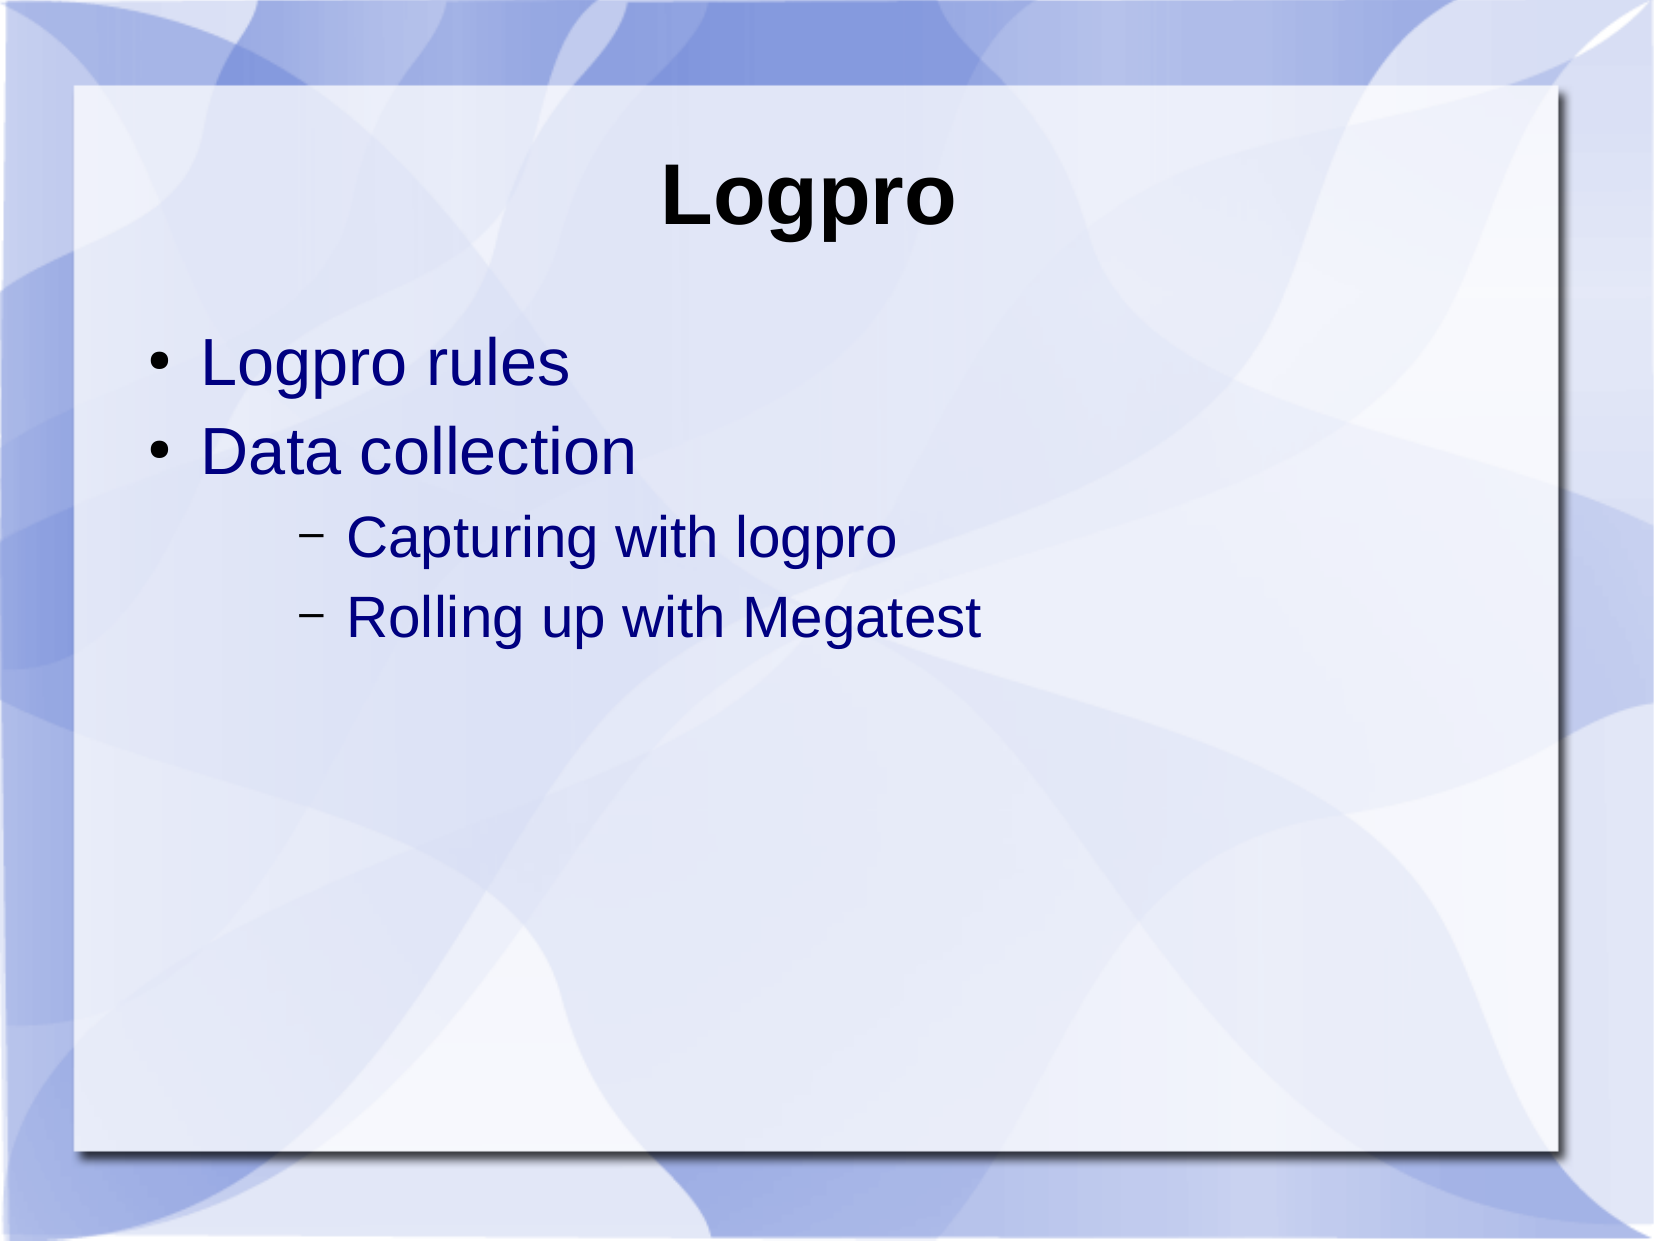

# Logpro
Logpro rules
Data collection
Capturing with logpro
Rolling up with Megatest